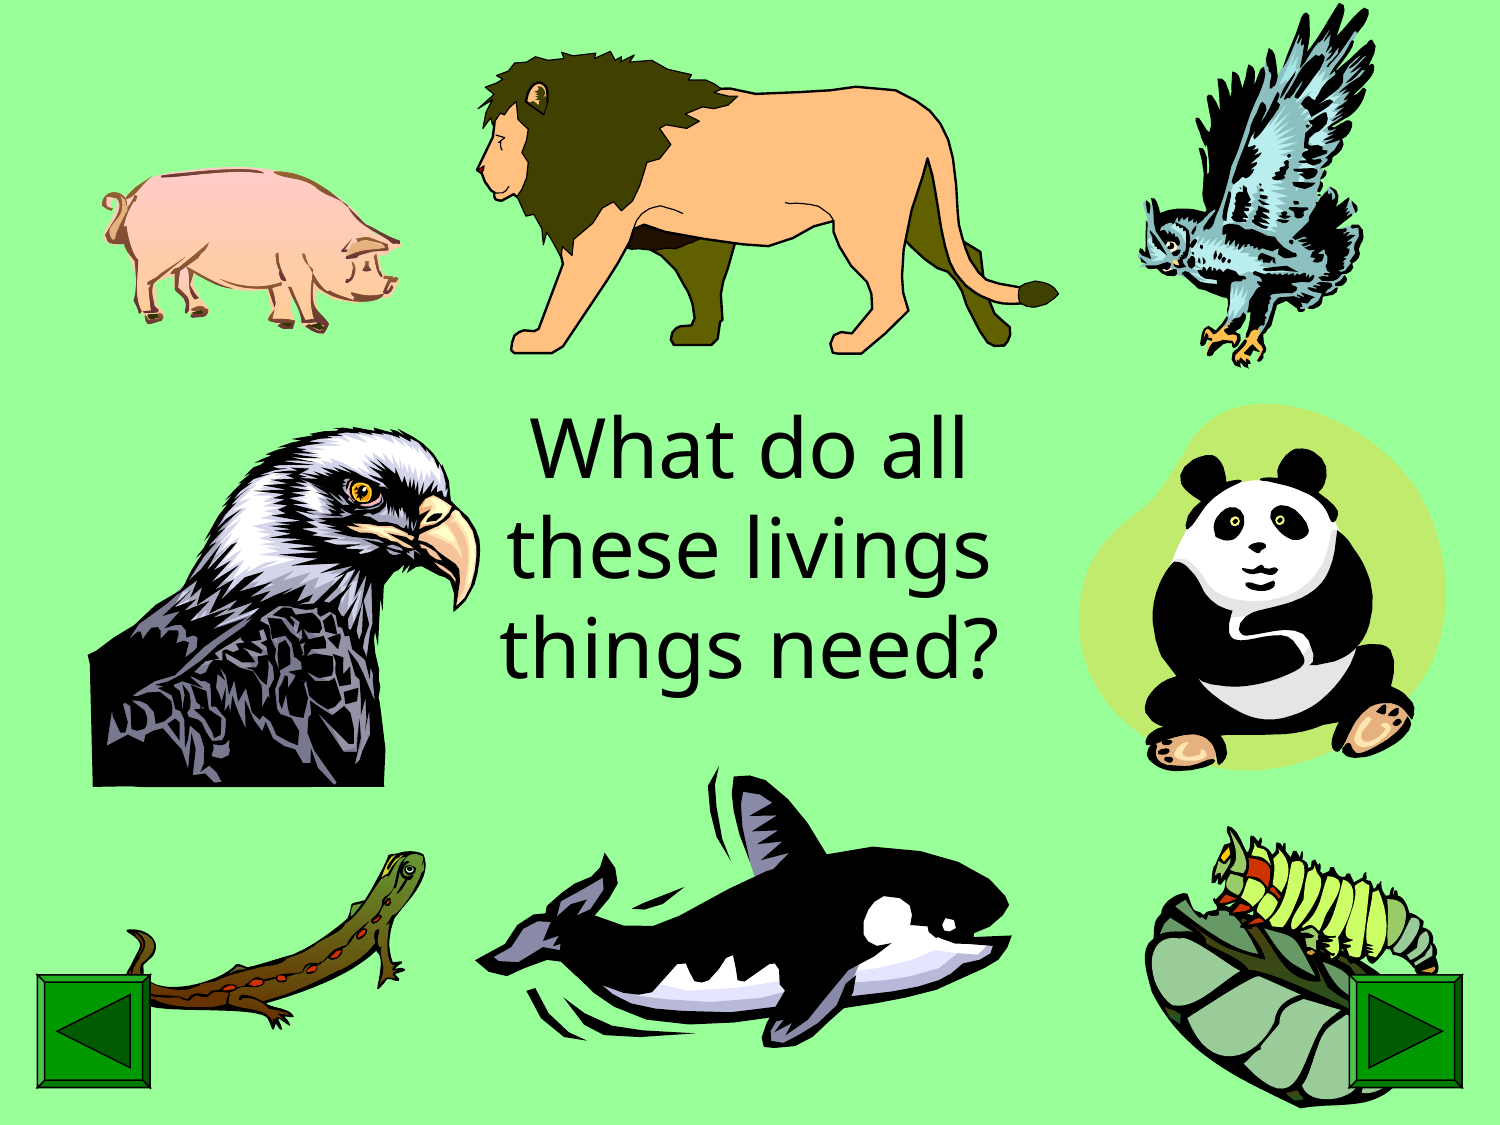

What do all these livings things need?